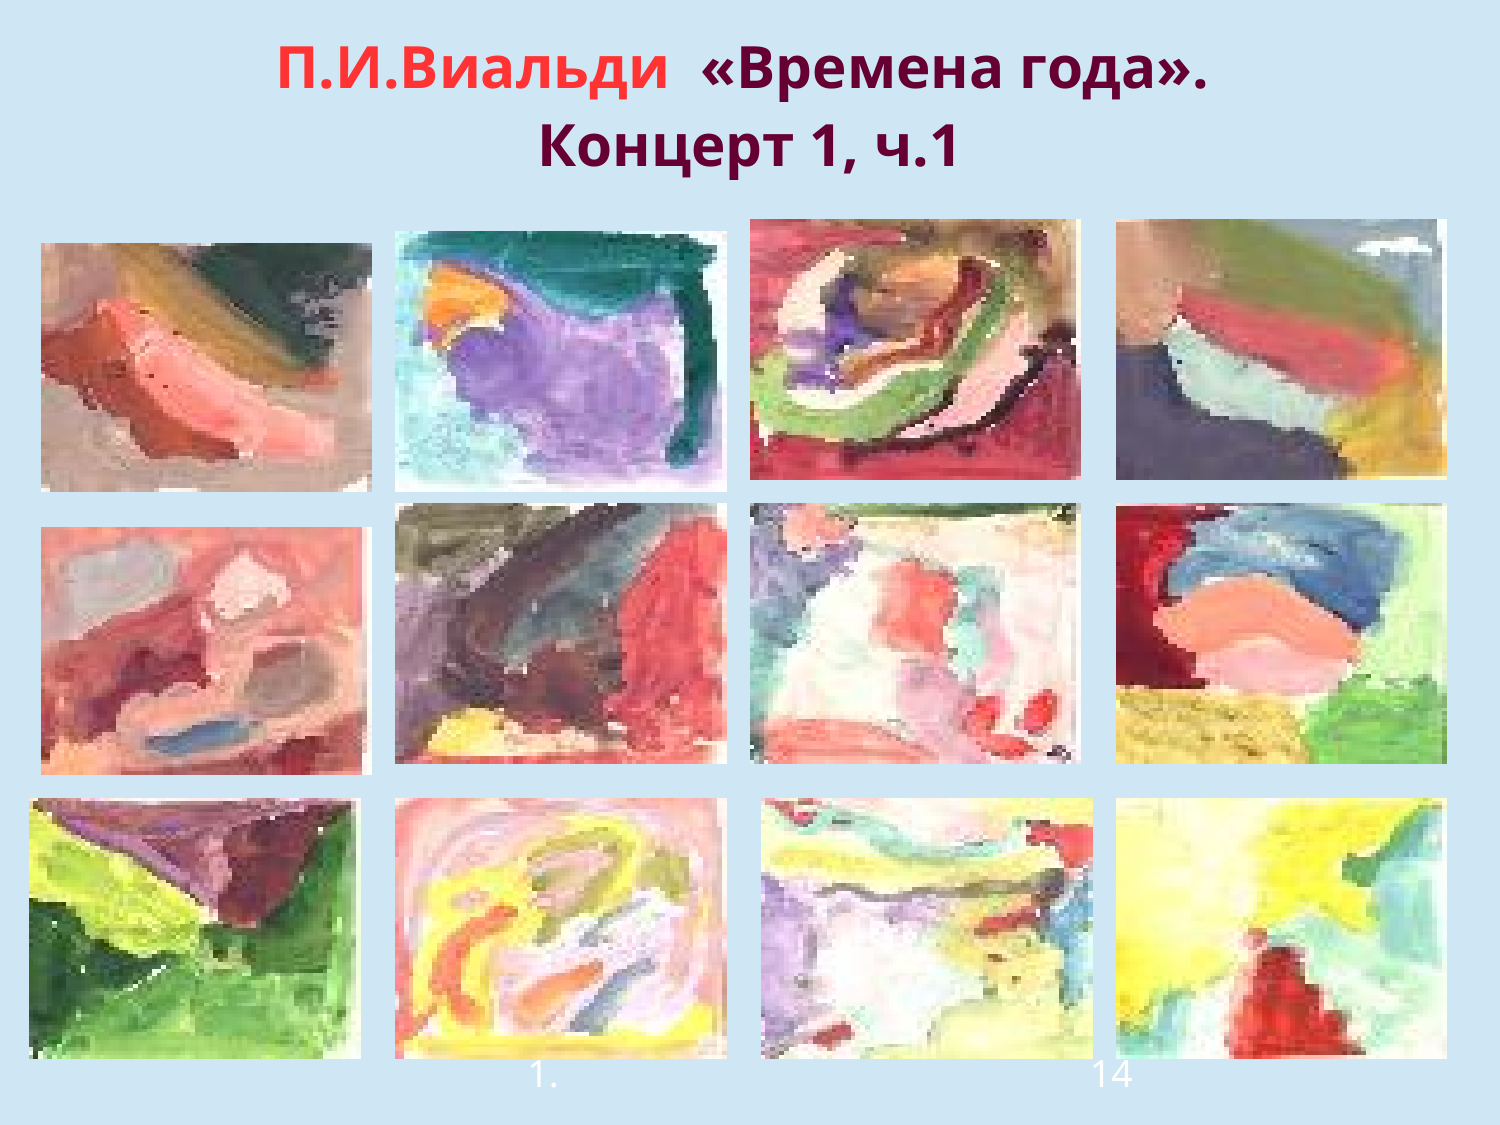

П.И.Виальди «Времена года».
Концерт 1, ч.1
1.